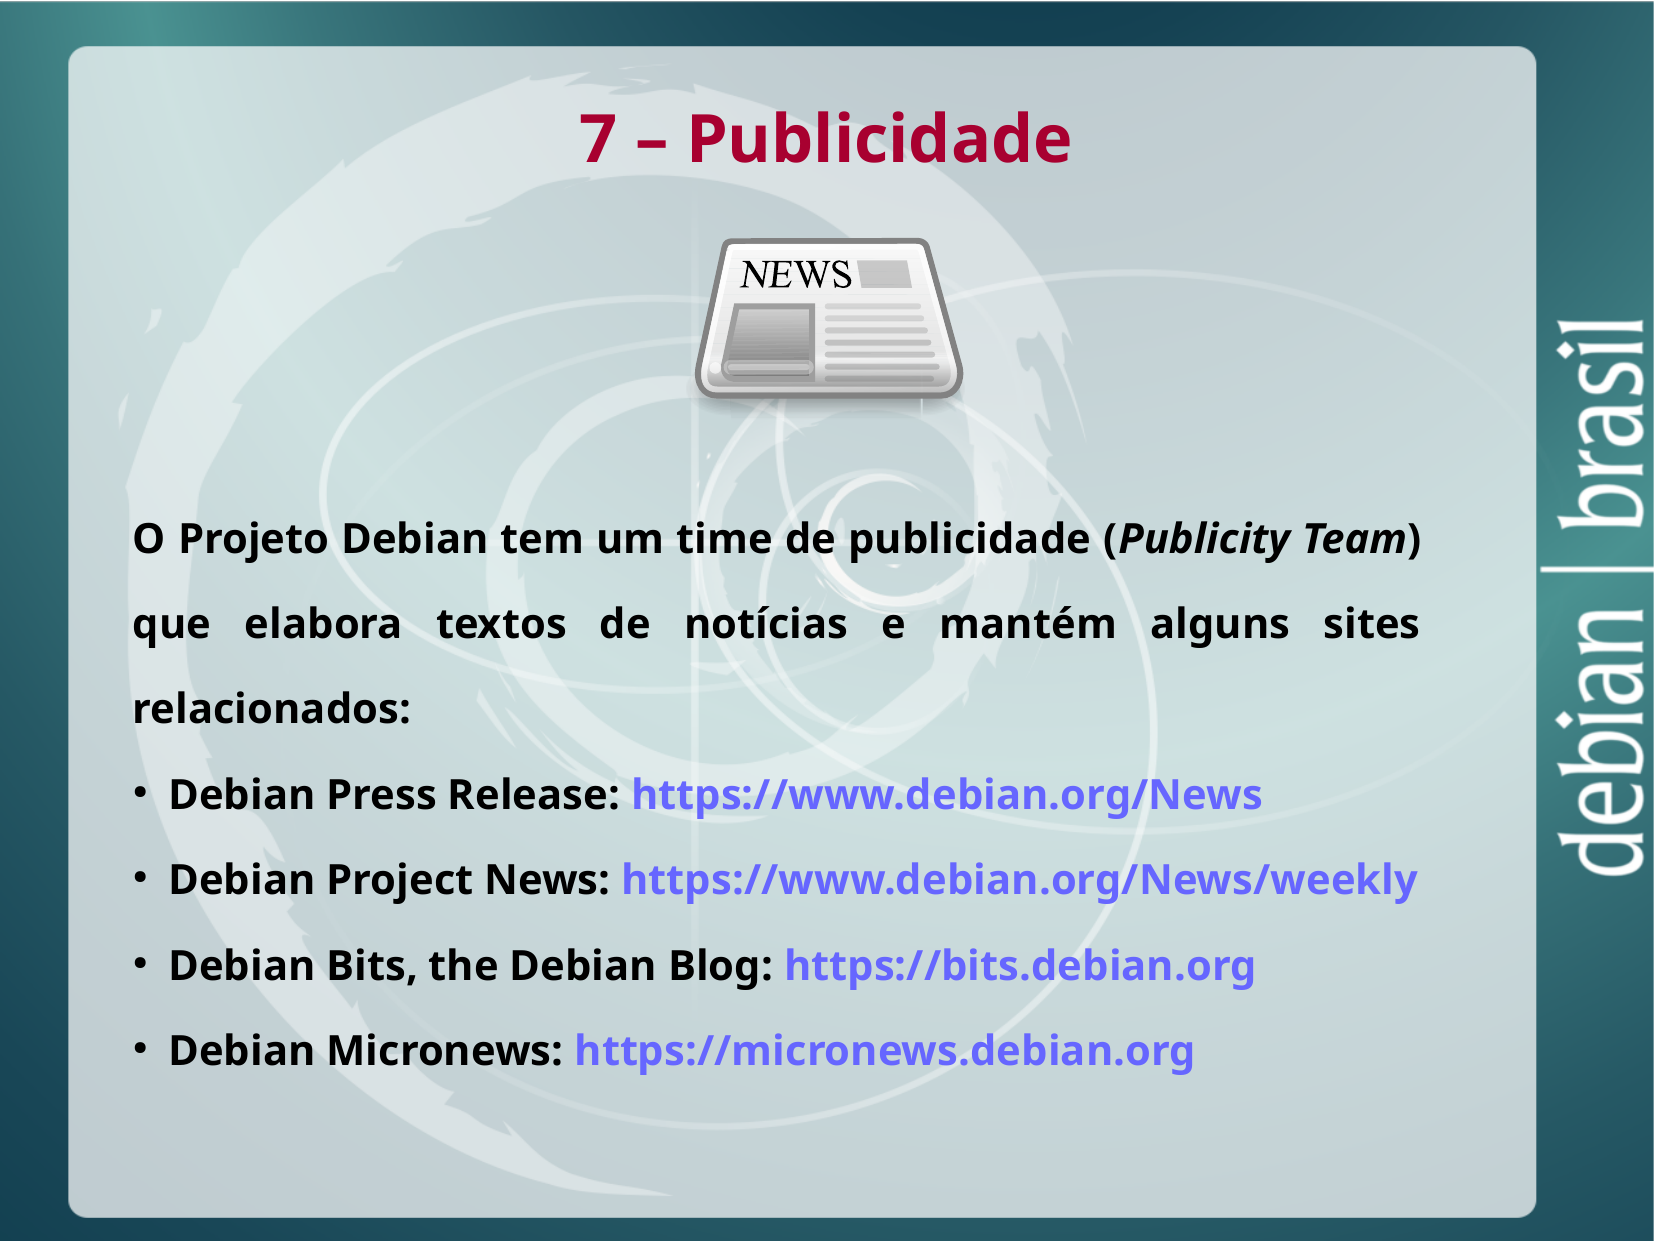

7 – Publicidade
O Projeto Debian tem um time de publicidade (Publicity Team) que elabora textos de notícias e mantém alguns sites relacionados:
Debian Press Release: https://www.debian.org/News
Debian Project News: https://www.debian.org/News/weekly
Debian Bits, the Debian Blog: https://bits.debian.org
Debian Micronews: https://micronews.debian.org